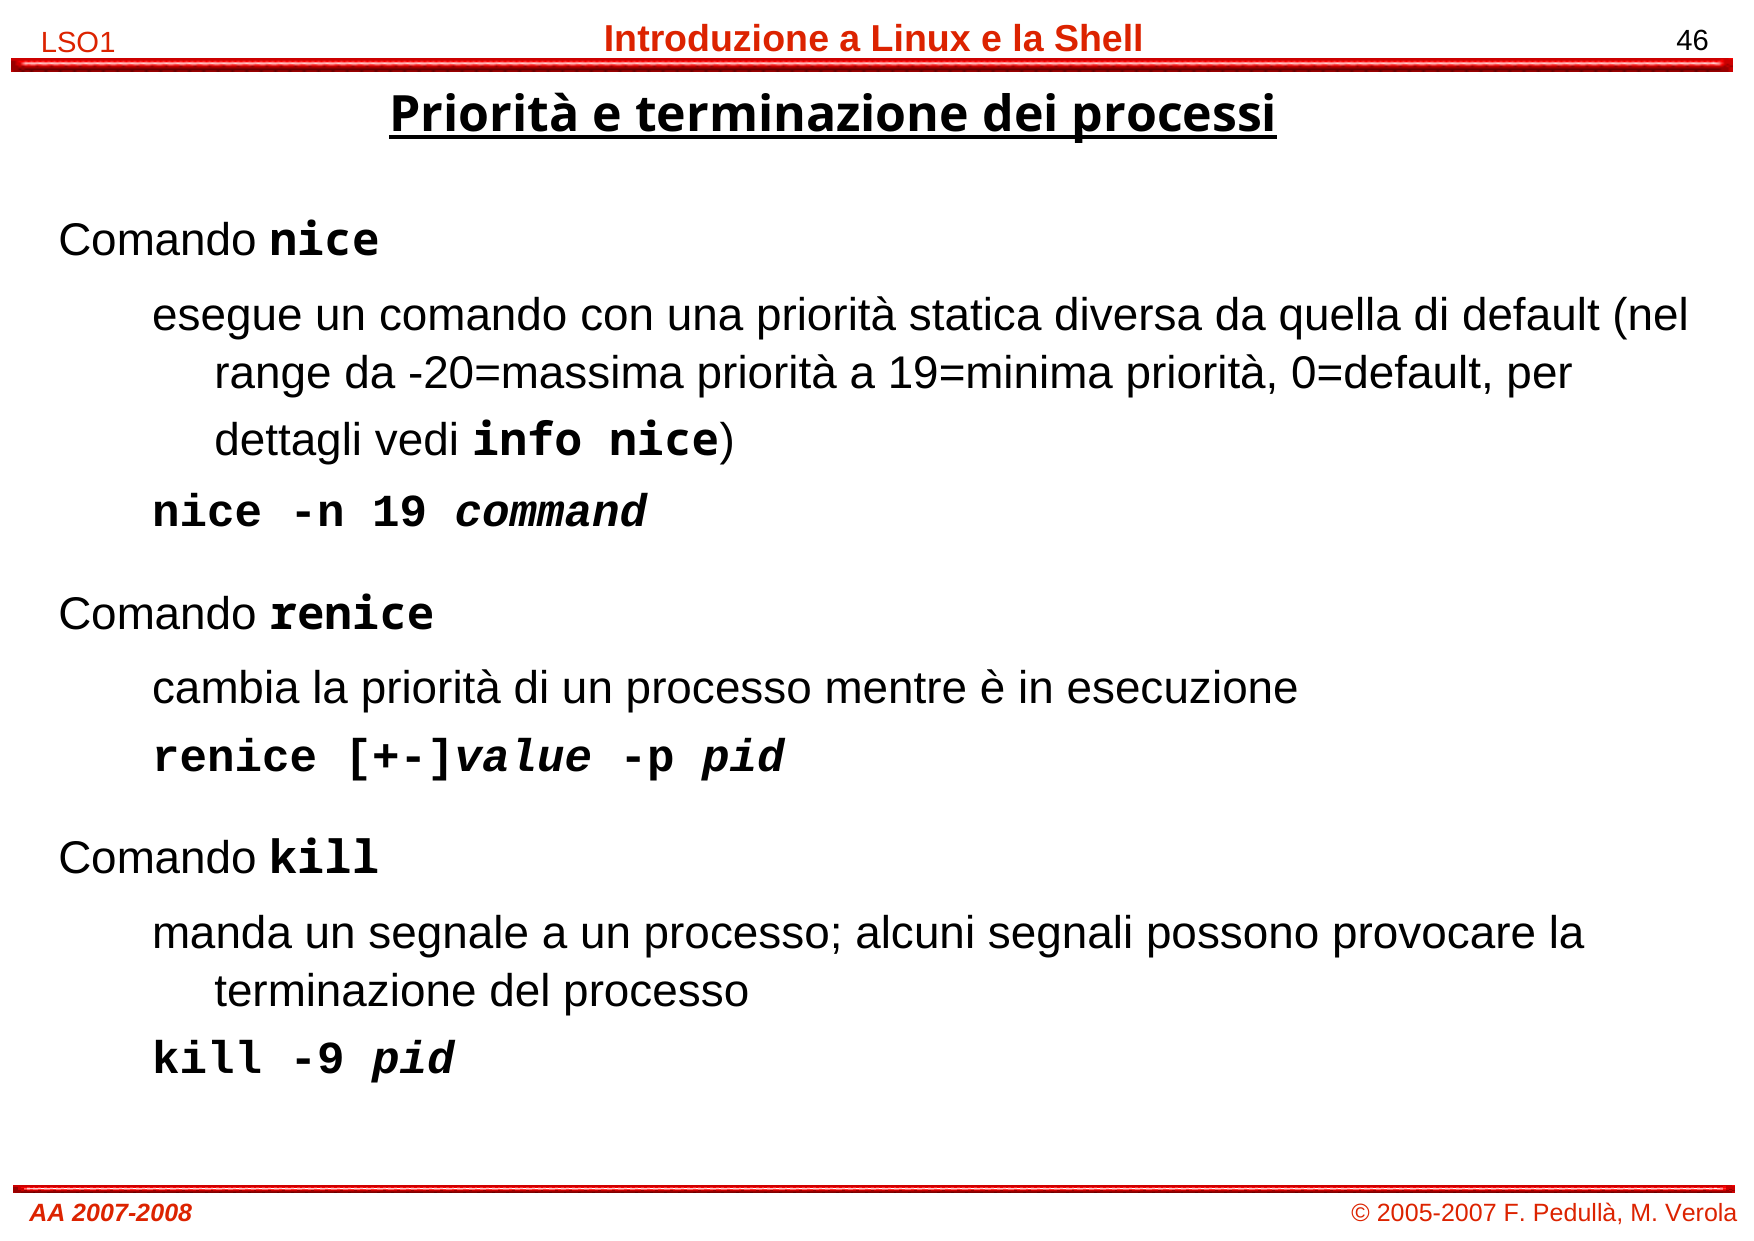

# Priorità e terminazione dei processi
Comando nice
esegue un comando con una priorità statica diversa da quella di default (nel range da -20=massima priorità a 19=minima priorità, 0=default, per dettagli vedi info nice)
nice -n 19 command
Comando renice
cambia la priorità di un processo mentre è in esecuzione
renice [+-]value -p pid
Comando kill
manda un segnale a un processo; alcuni segnali possono provocare la terminazione del processo
kill -9 pid